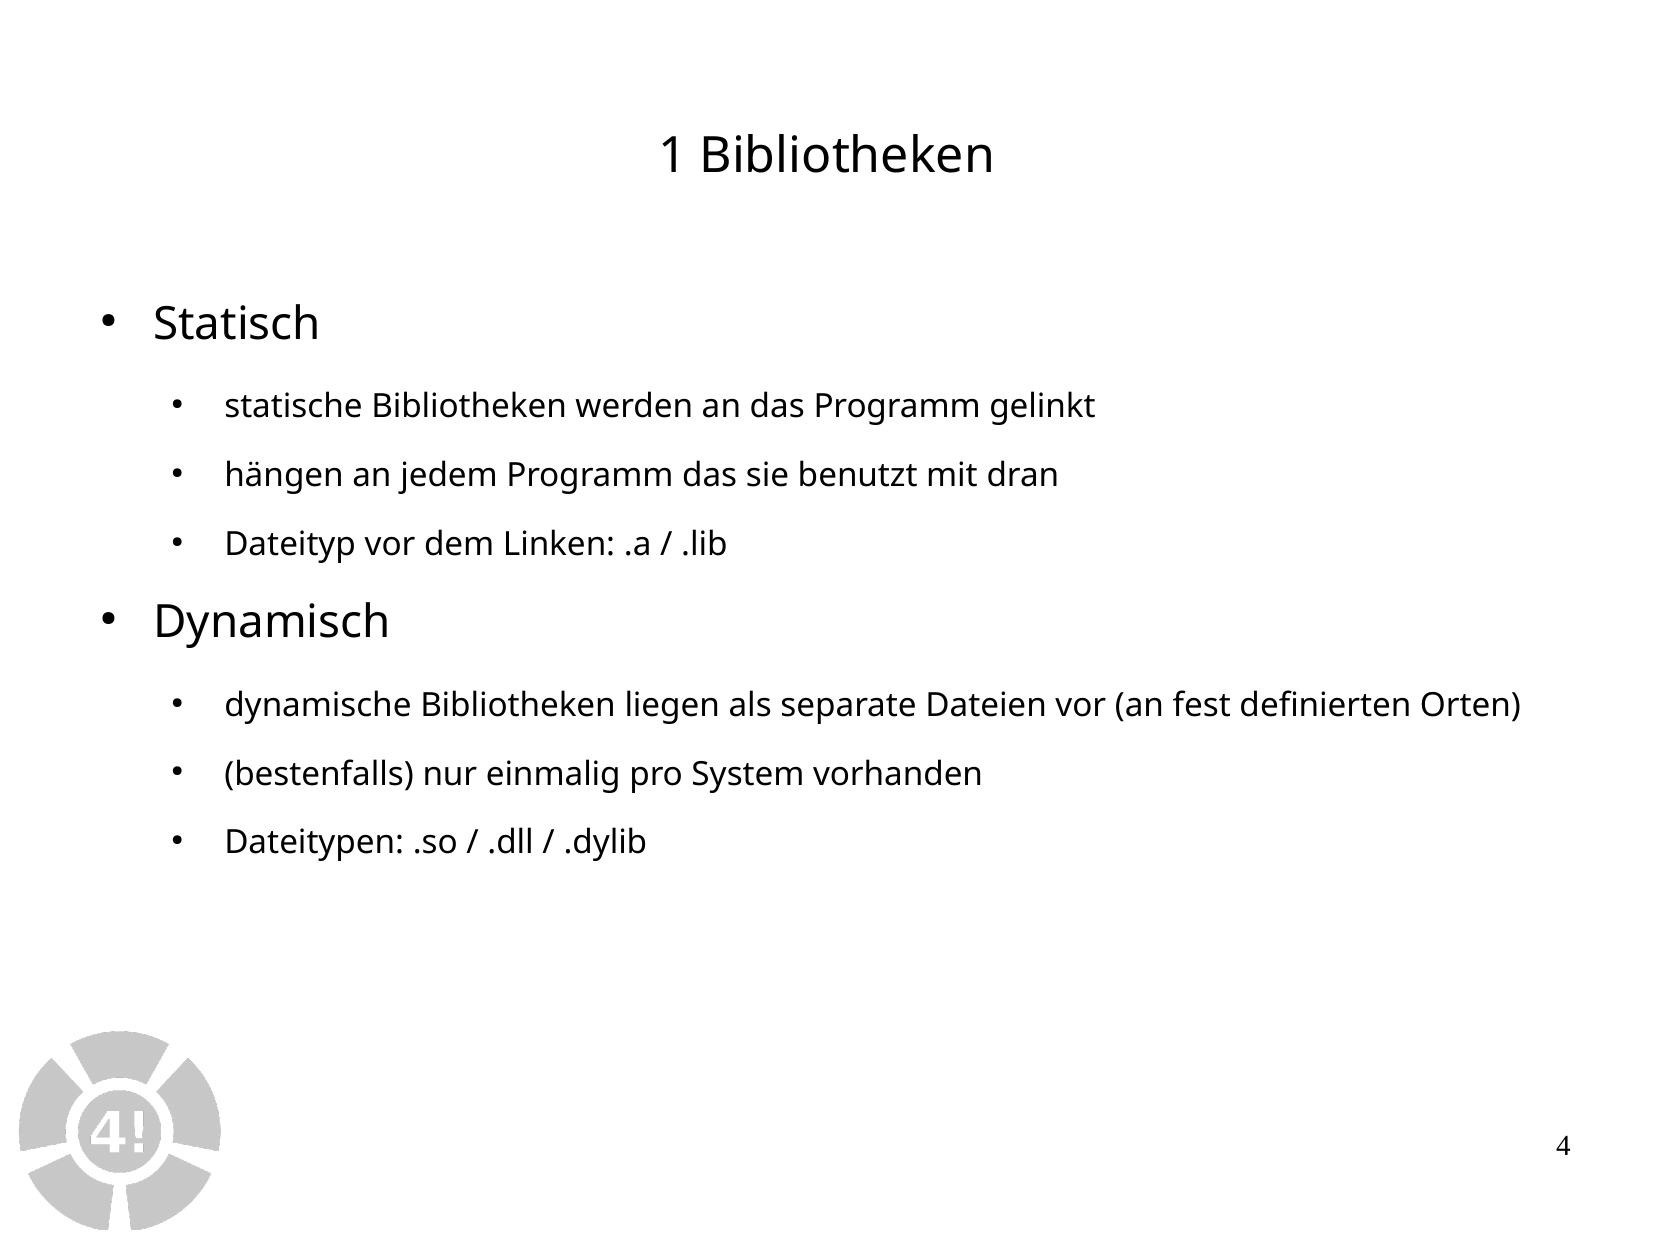

# 1 Bibliotheken
Statisch
statische Bibliotheken werden an das Programm gelinkt
hängen an jedem Programm das sie benutzt mit dran
Dateityp vor dem Linken: .a / .lib
Dynamisch
dynamische Bibliotheken liegen als separate Dateien vor (an fest definierten Orten)
(bestenfalls) nur einmalig pro System vorhanden
Dateitypen: .so / .dll / .dylib
4